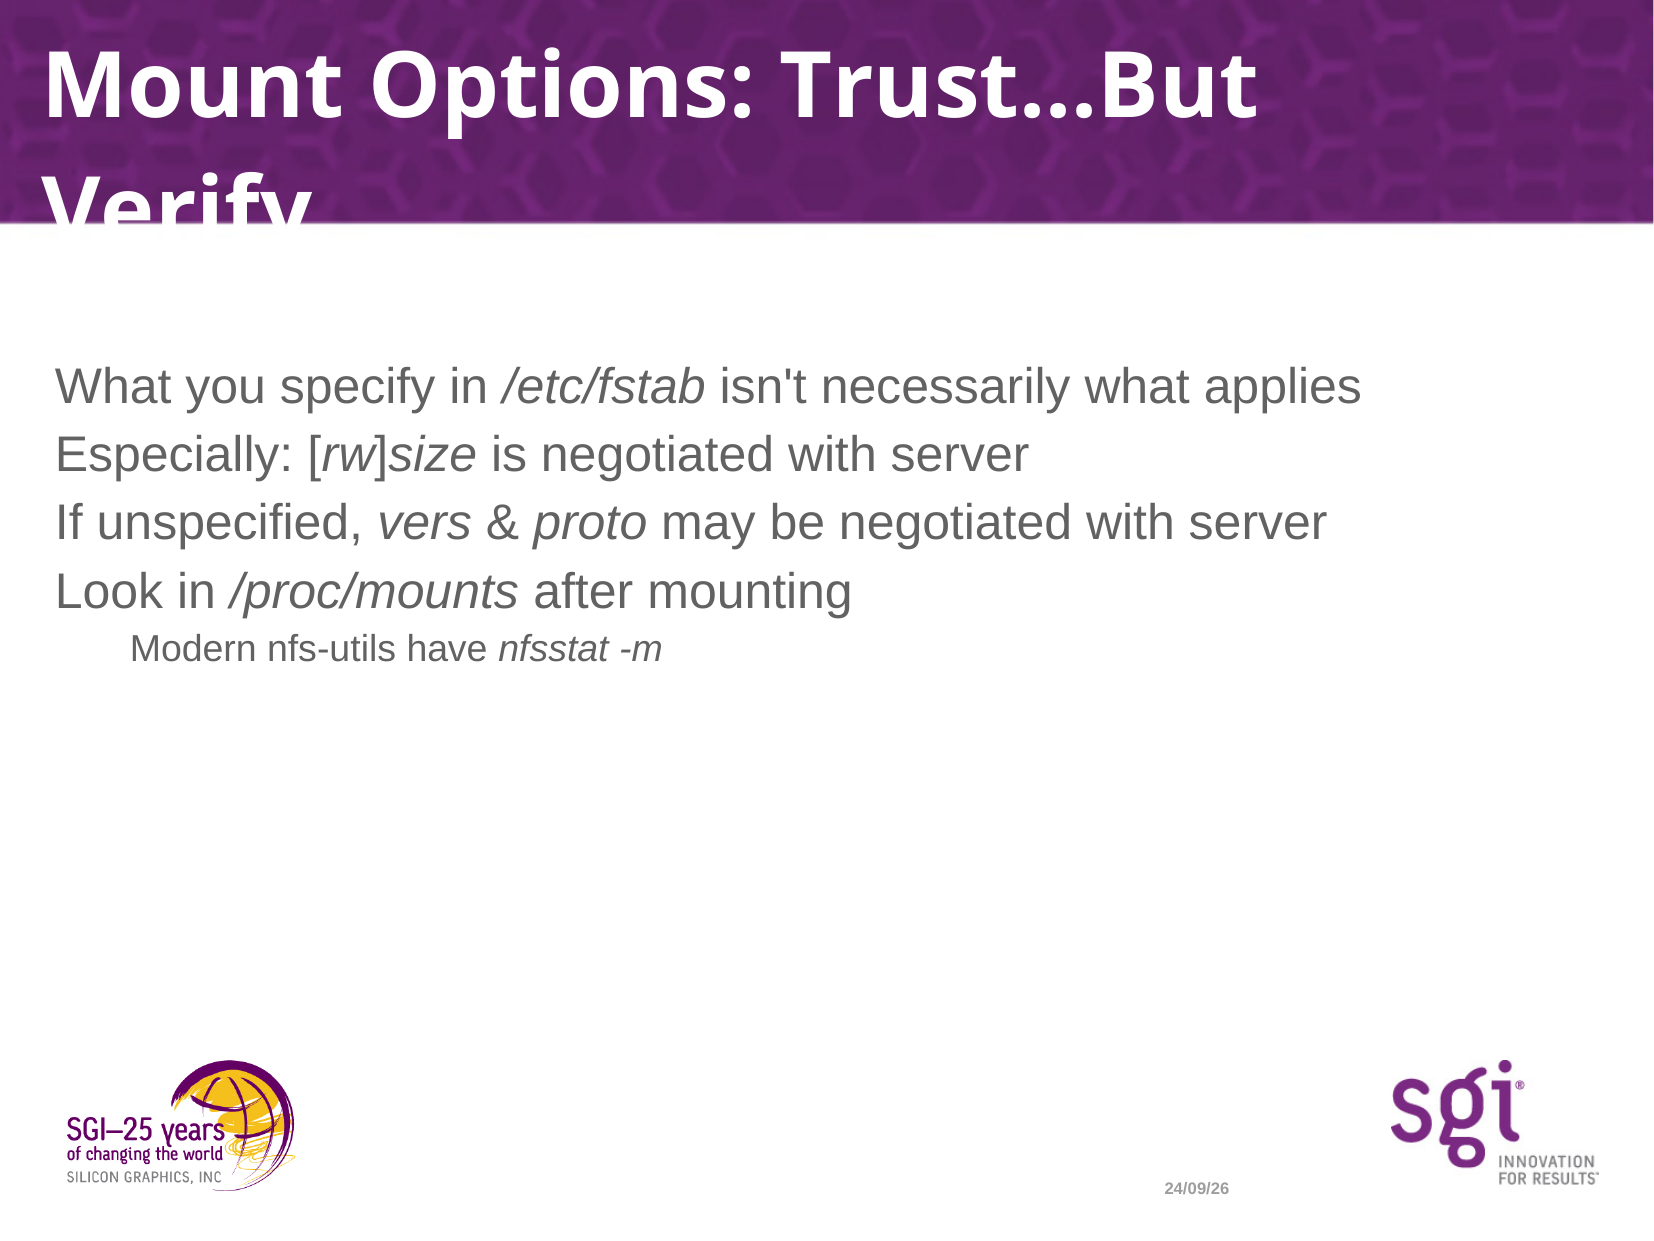

# Mount Options: Trust...But Verify
What you specify in /etc/fstab isn't necessarily what applies
Especially: [rw]size is negotiated with server
If unspecified, vers & proto may be negotiated with server
Look in /proc/mounts after mounting
Modern nfs-utils have nfsstat -m